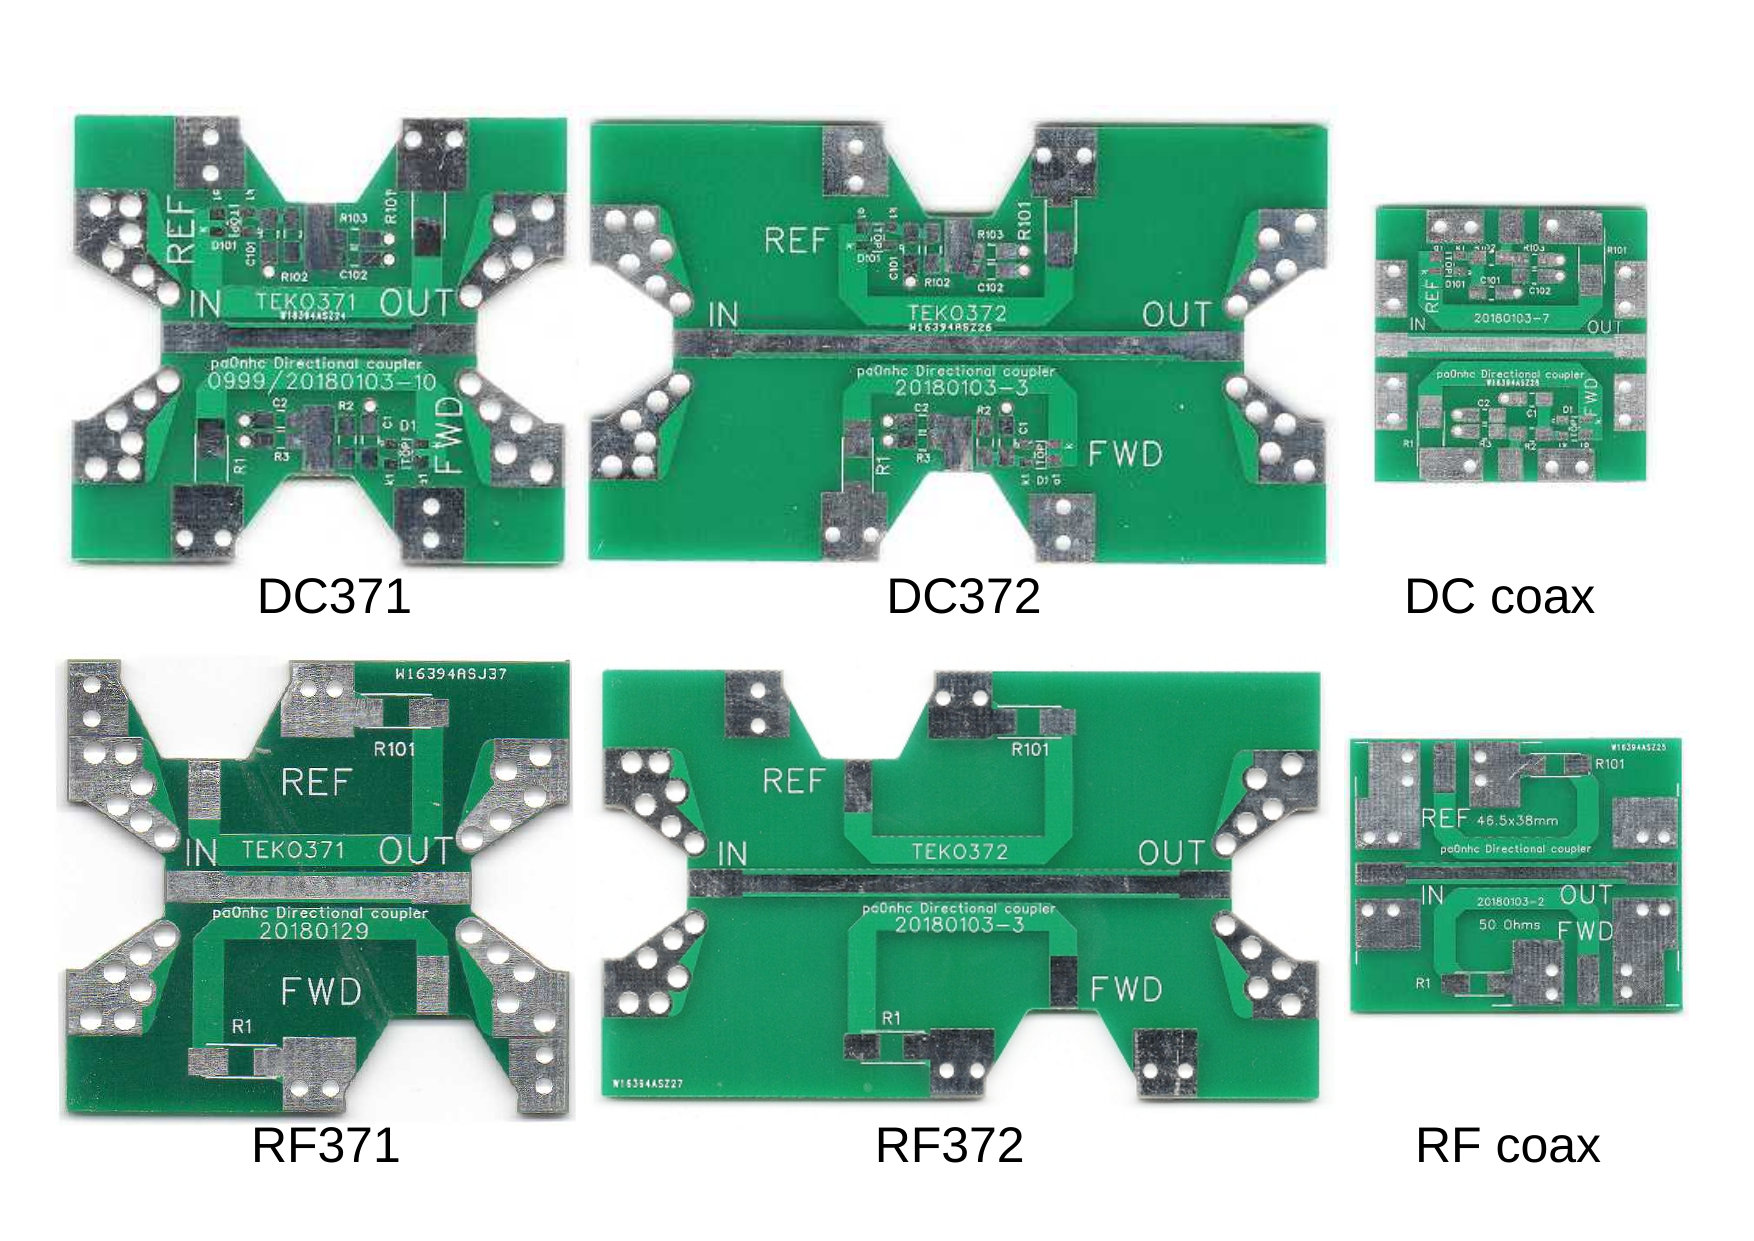

#
DC371 DC372 DC coax
RF371 RF372 RF coax